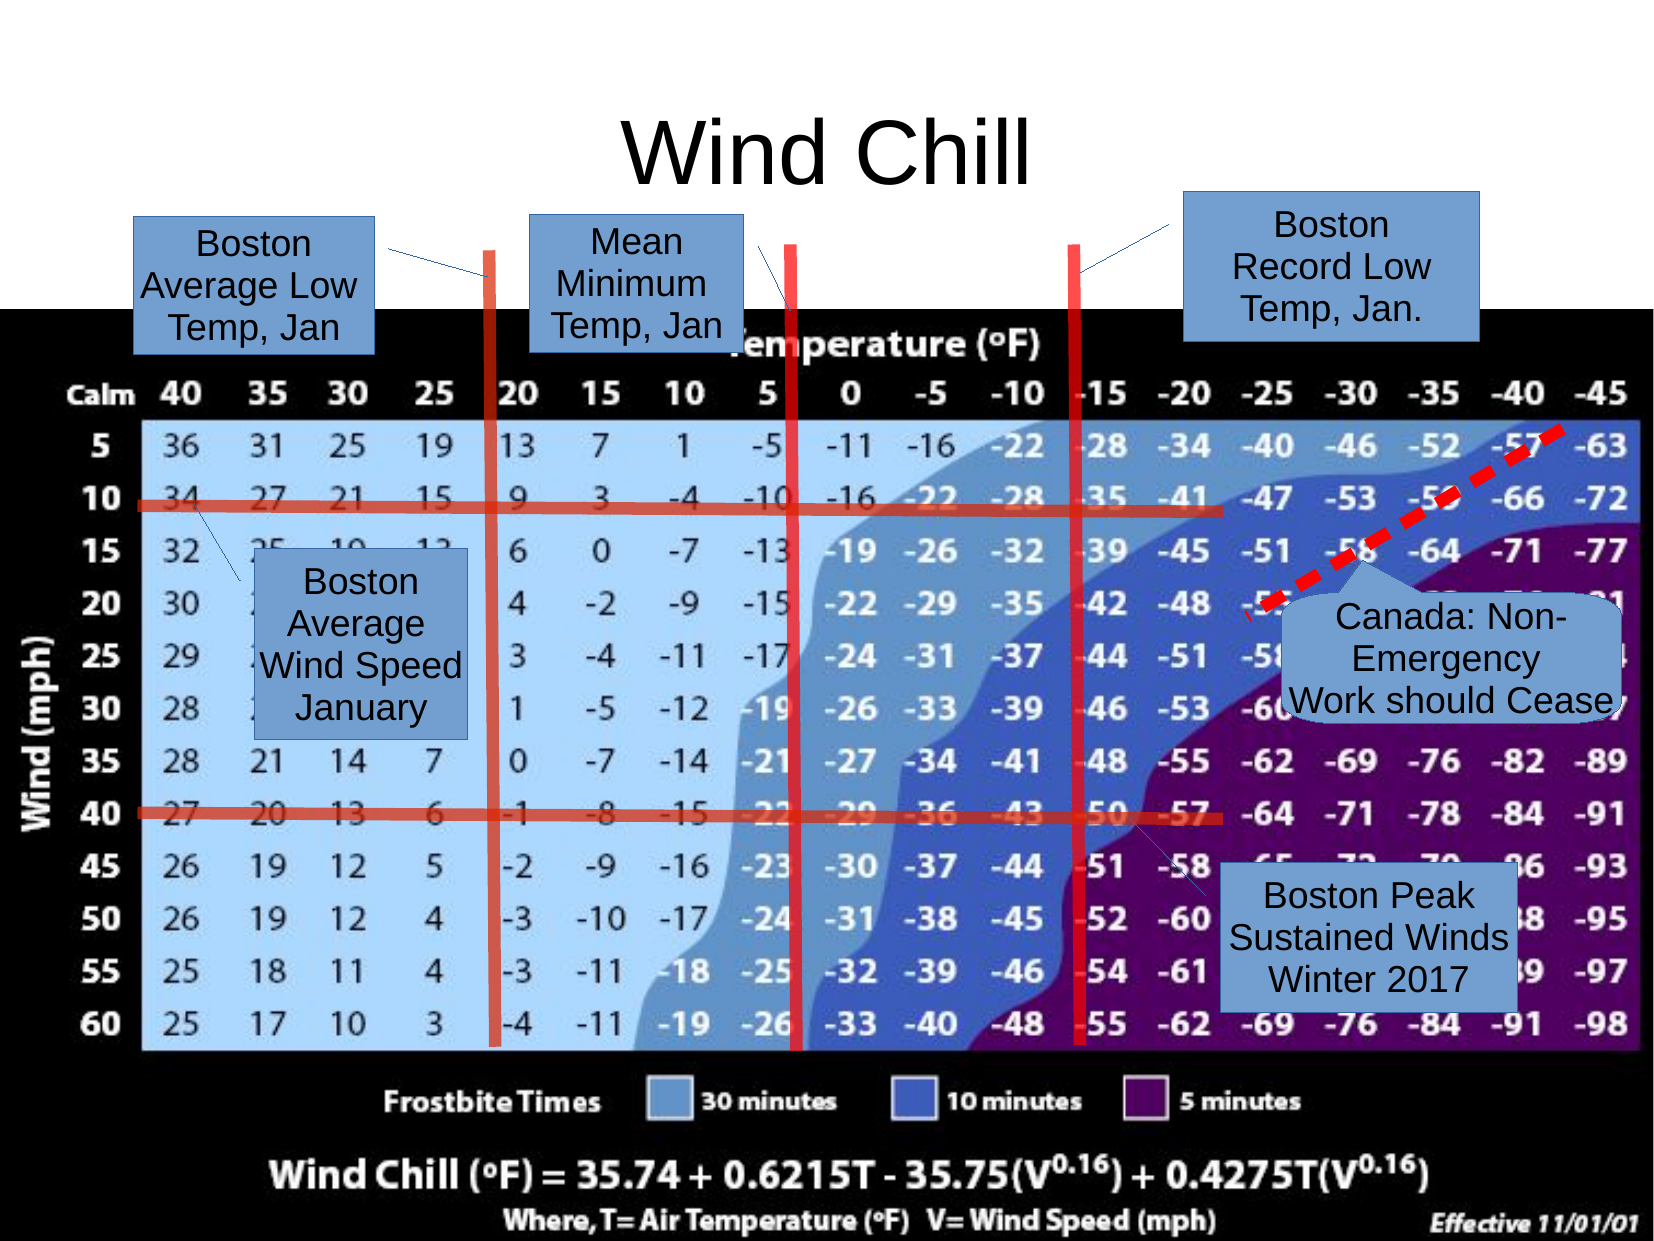

# Wind Chill
Boston
Record Low
Temp, Jan.
Mean
Minimum
Temp, Jan
Boston
Average Low
Temp, Jan
Boston
Average
Wind Speed
January
Boston Peak
Sustained Winds
Winter 2017
Canada: Non-
Emergency
Work should Cease